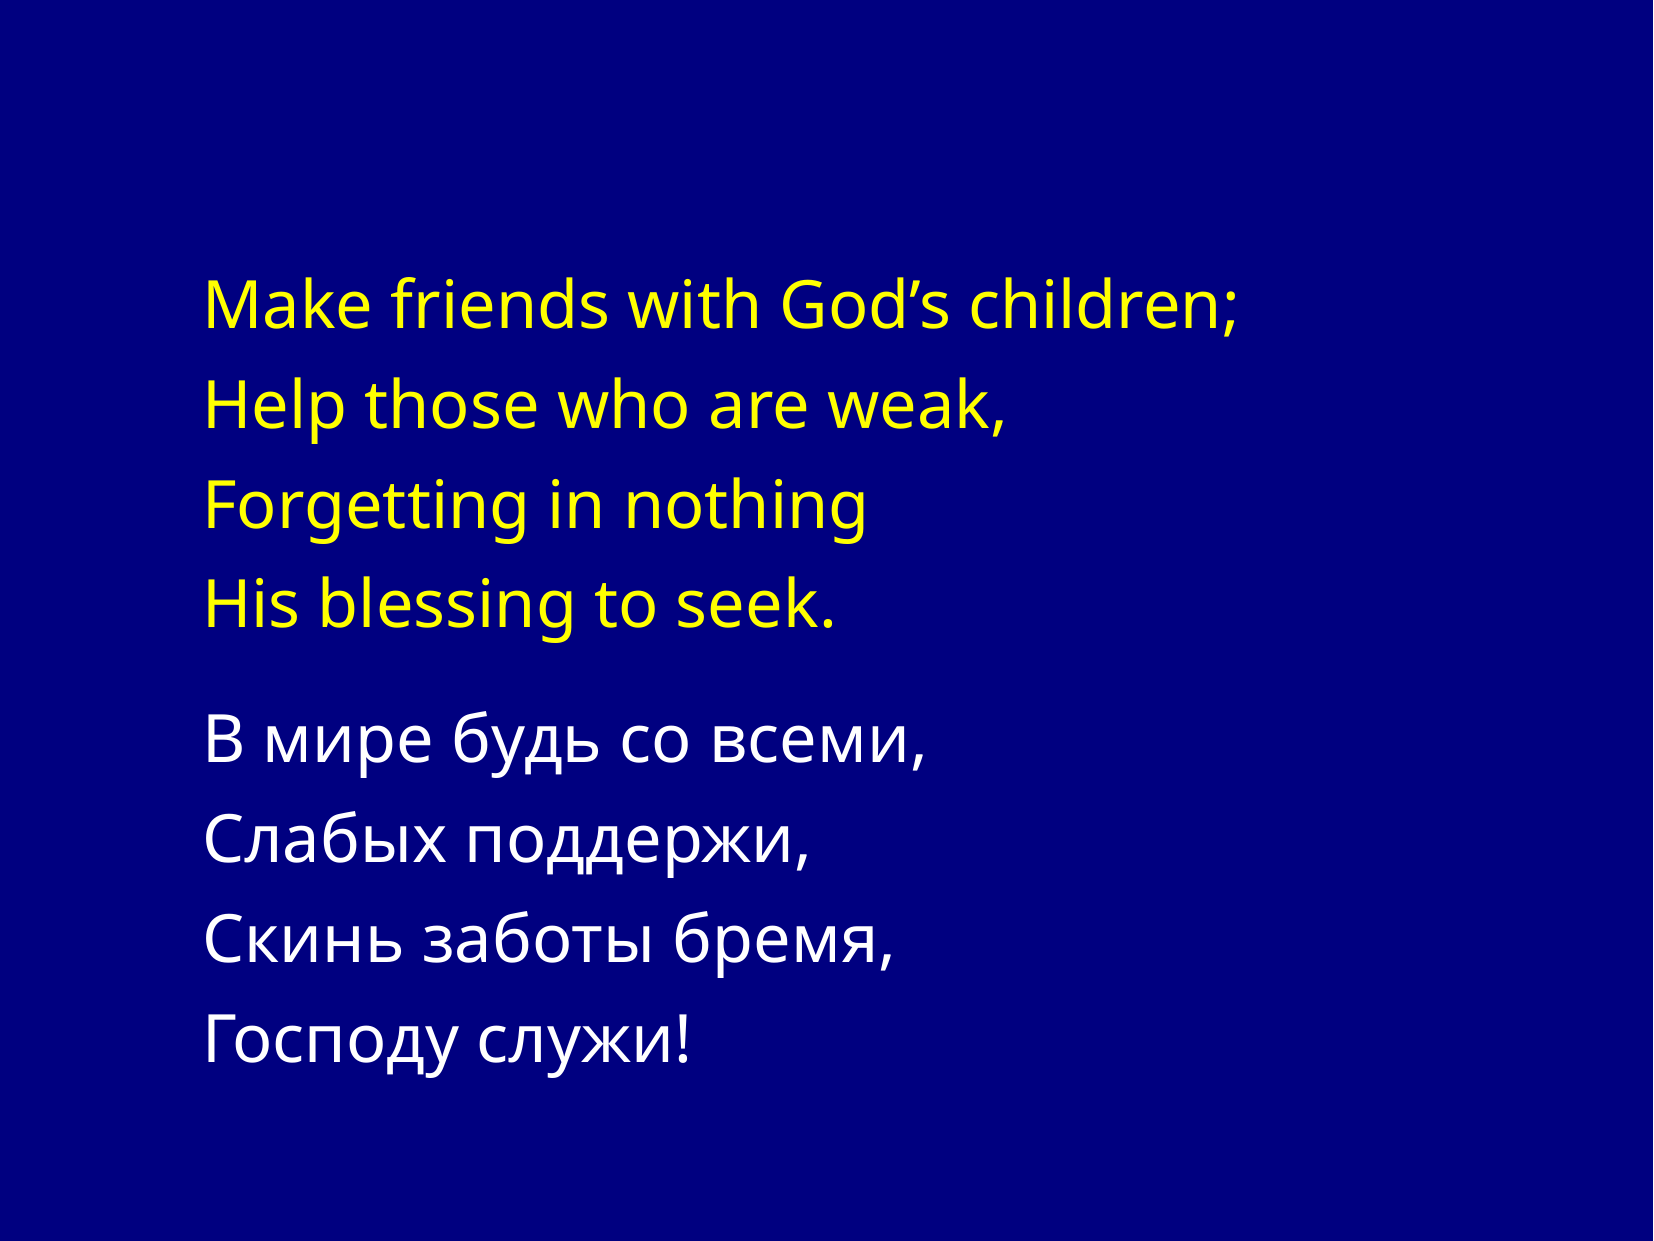

Make friends with God’s children;
	Help those who are weak,
	Forgetting in nothing
	His blessing to seek.
	В мире будь со всеми,
	Слабых поддержи,
	Скинь заботы бремя,
	Господу служи!